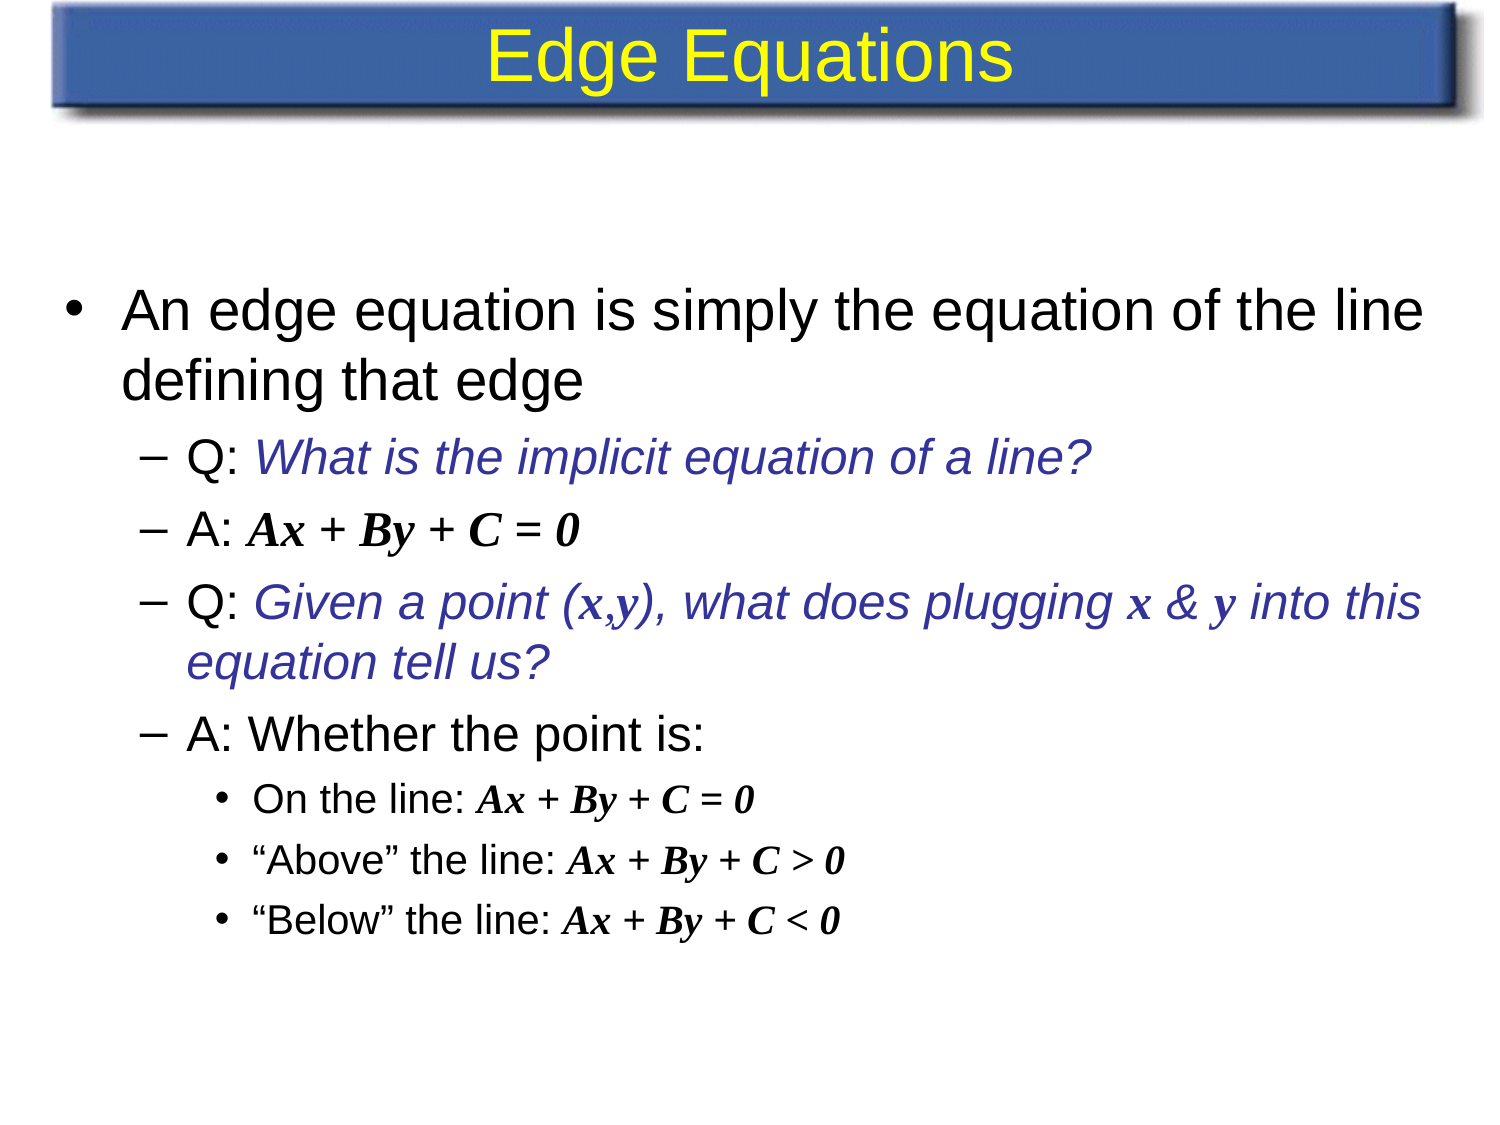

# Edge Equations
An edge equation is simply the equation of the line defining that edge
Q: What is the implicit equation of a line?
A: Ax + By + C = 0
Q: Given a point (x,y), what does plugging x & y into this equation tell us?
A: Whether the point is:
On the line: Ax + By + C = 0
“Above” the line: Ax + By + C > 0
“Below” the line: Ax + By + C < 0